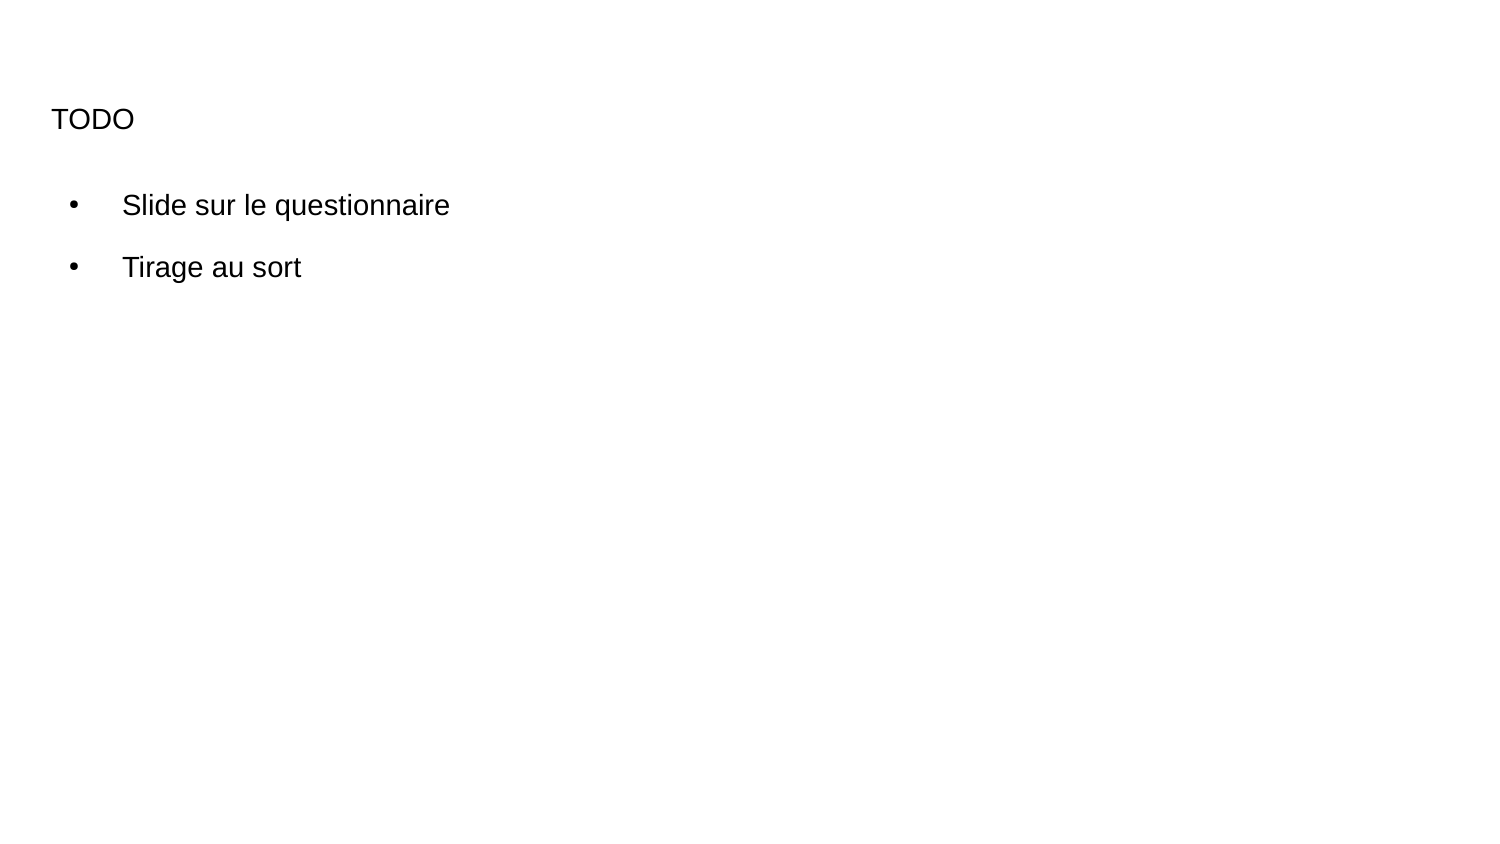

# TODO
Slide sur le questionnaire
Tirage au sort